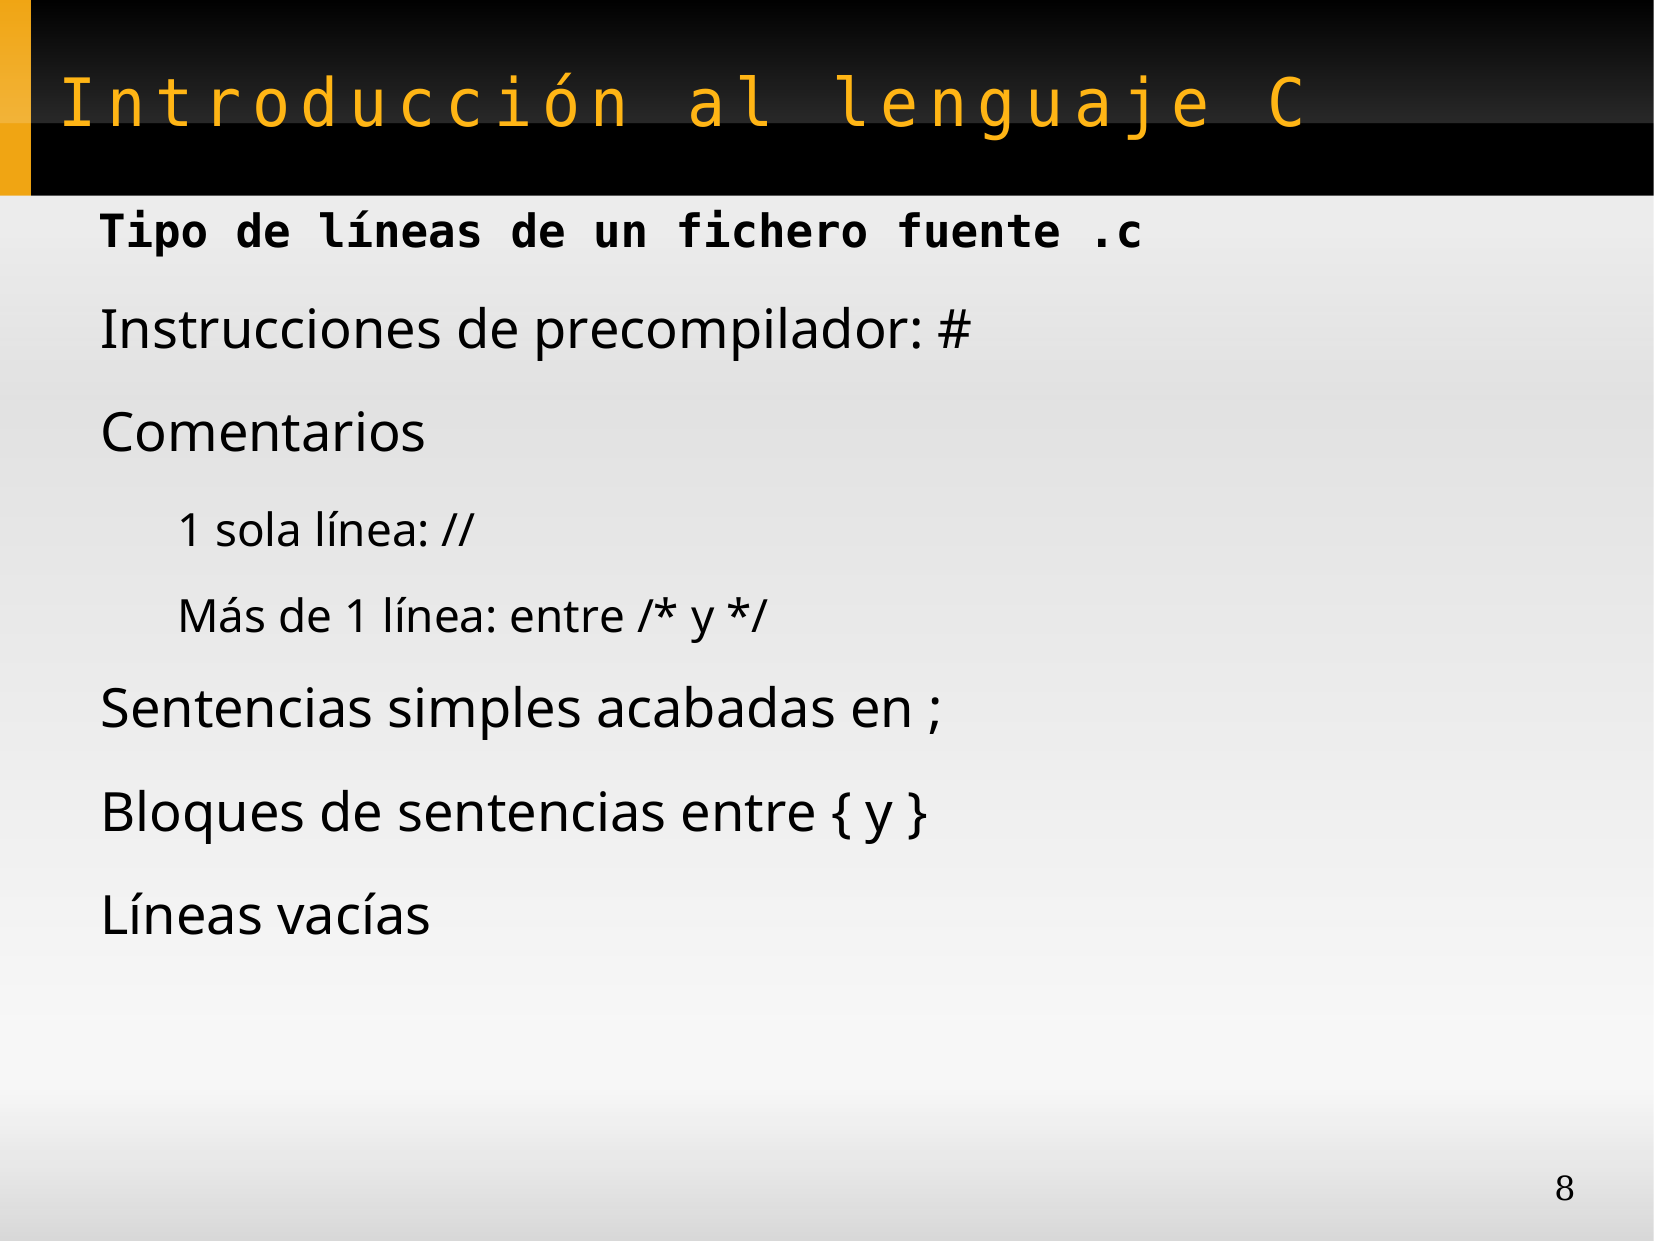

# Introducción al lenguaje C
Tipo de líneas de un fichero fuente .c
Instrucciones de precompilador: #
Comentarios
1 sola línea: //
Más de 1 línea: entre /* y */
Sentencias simples acabadas en ;
Bloques de sentencias entre { y }
Líneas vacías
8